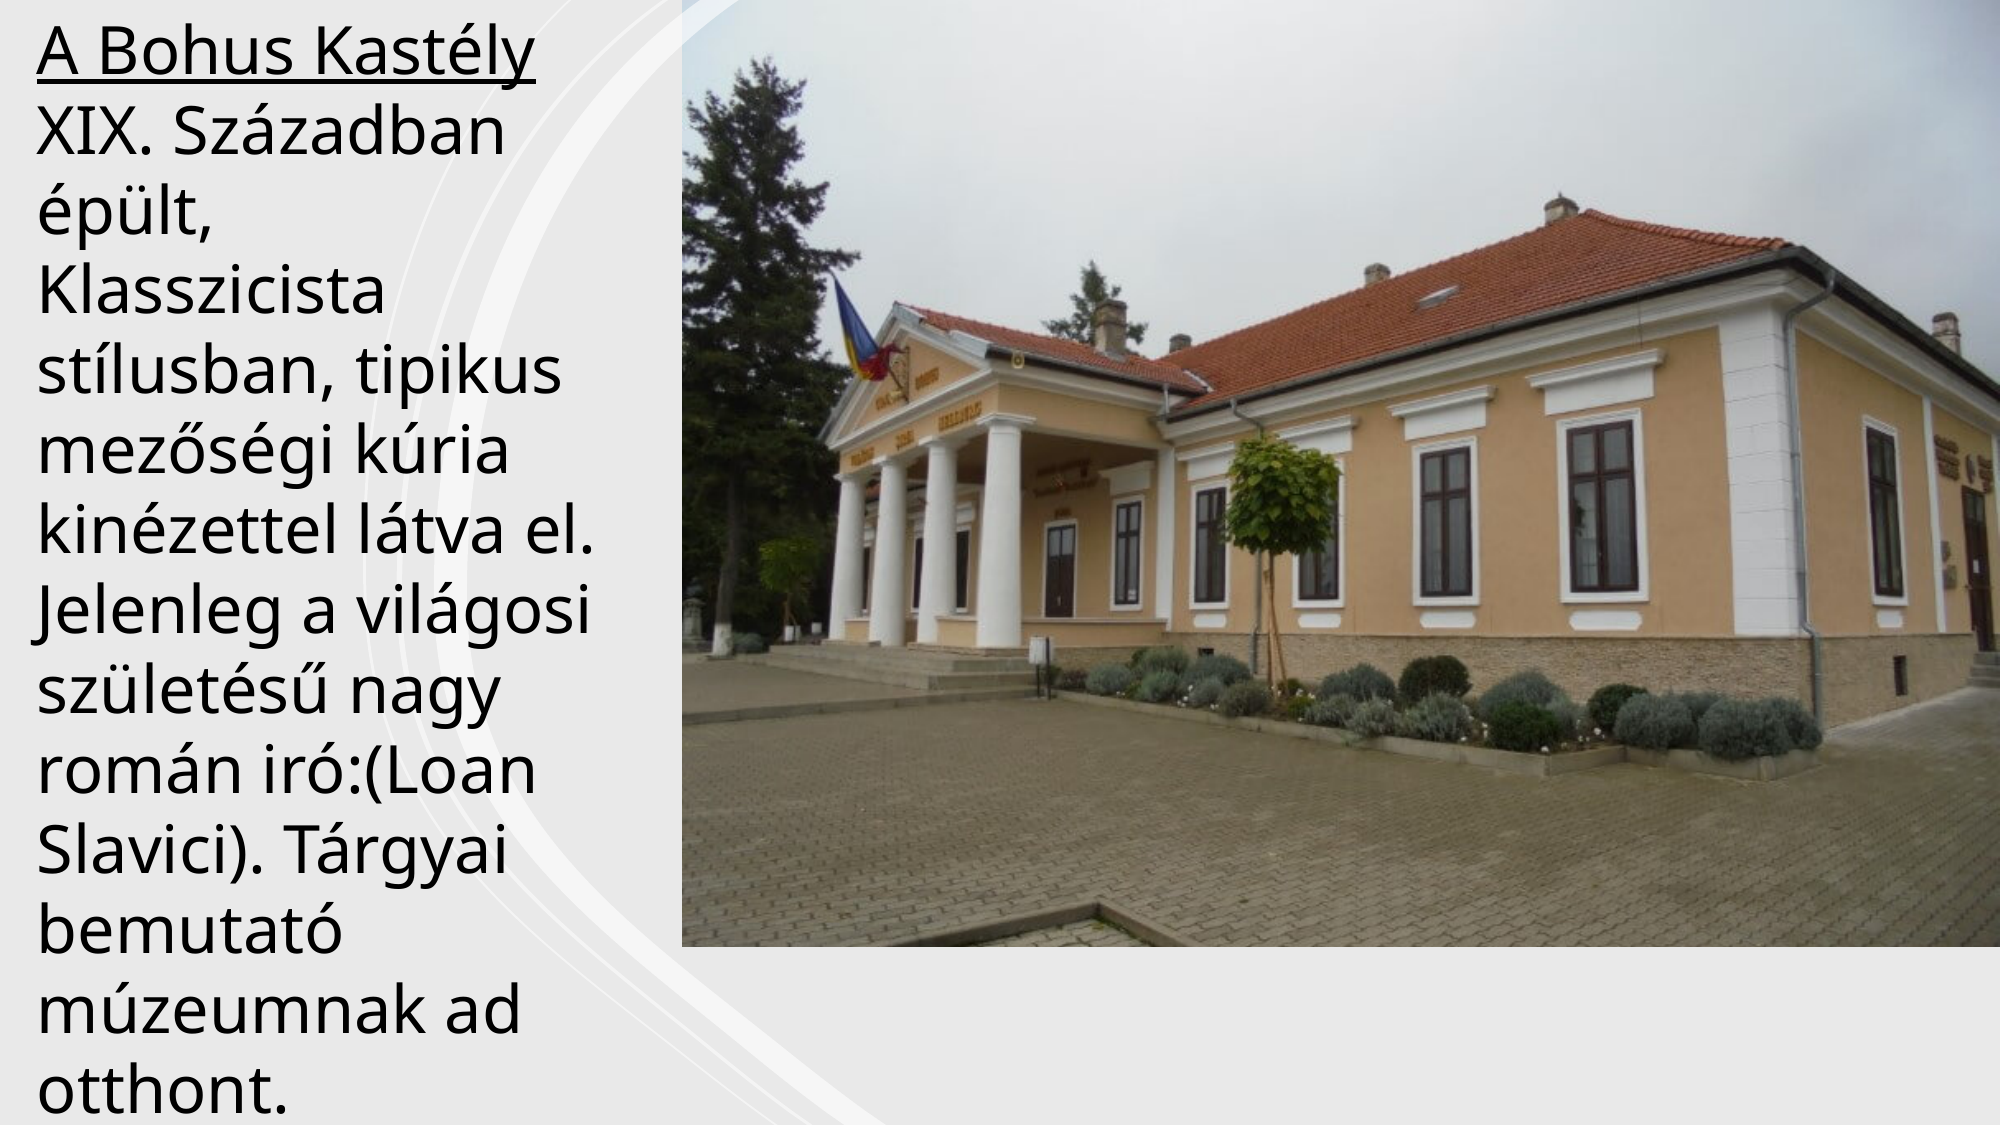

A Bohus Kastély
XIX. Században épült,
Klasszicista stílusban, tipikus mezőségi kúria kinézettel látva el. Jelenleg a világosi születésű nagy román iró:(Loan Slavici). Tárgyai bemutató múzeumnak ad otthont.